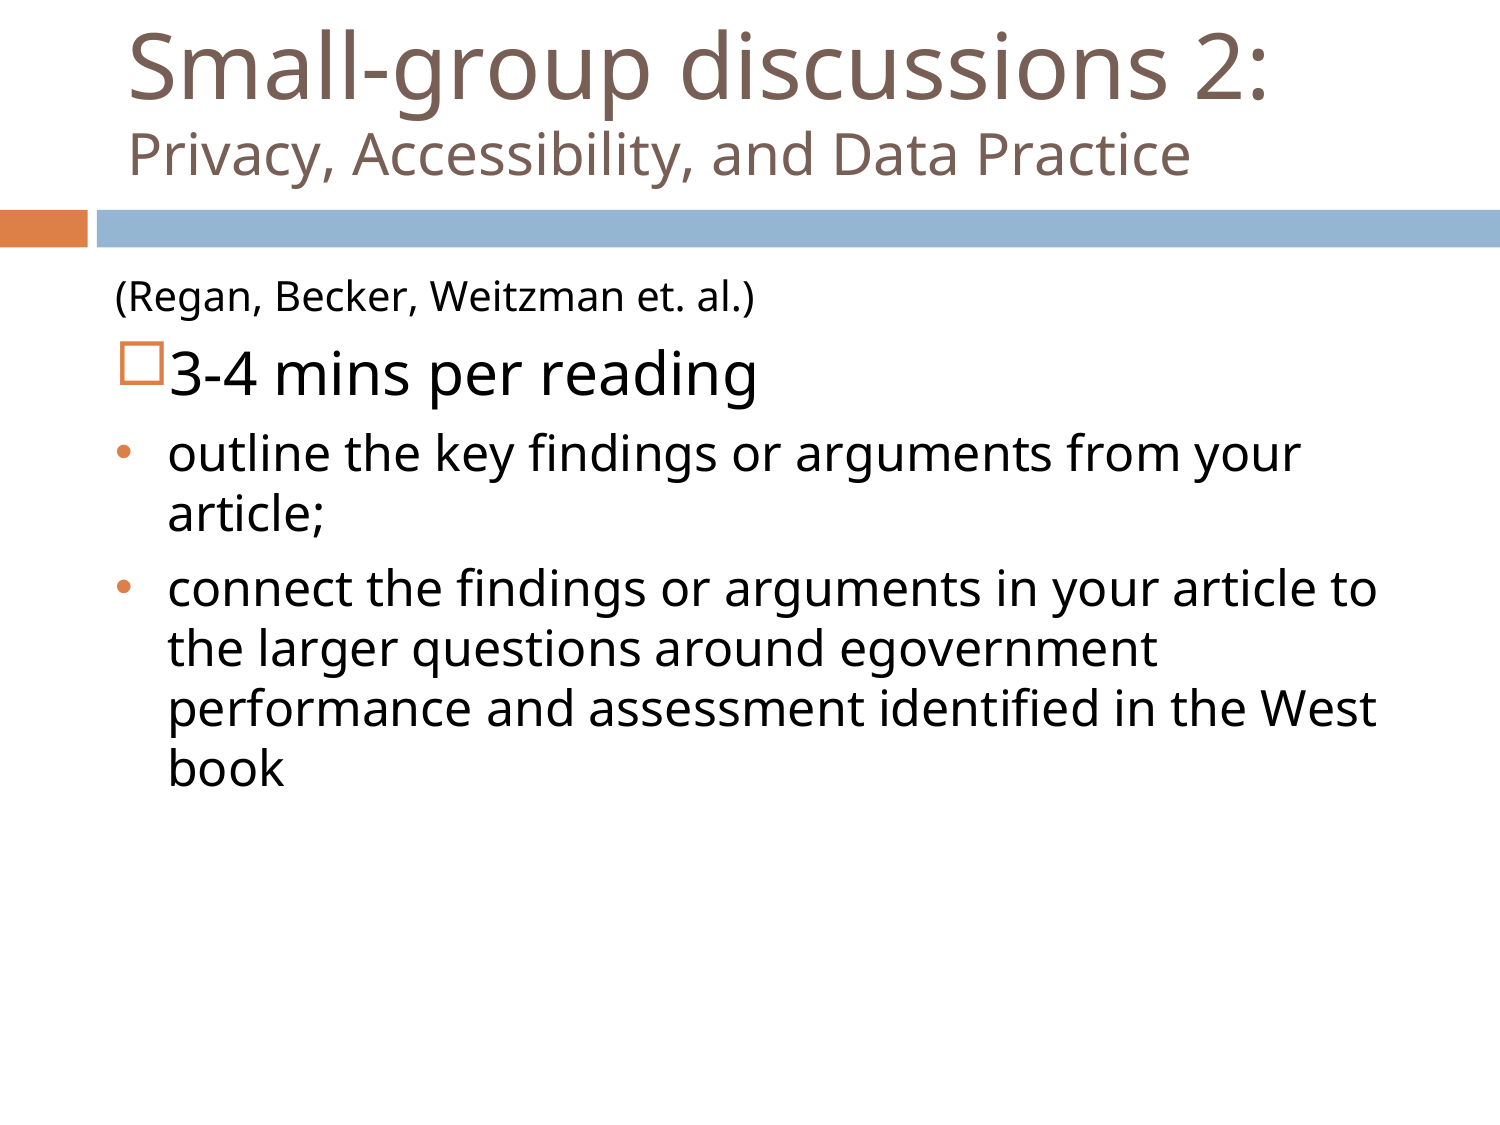

Small-group discussions 2:
Privacy, Accessibility, and Data Practice
(Regan, Becker, Weitzman et. al.)
3-4 mins per reading
outline the key findings or arguments from your article;
connect the findings or arguments in your article to the larger questions around egovernment performance and assessment identified in the West book